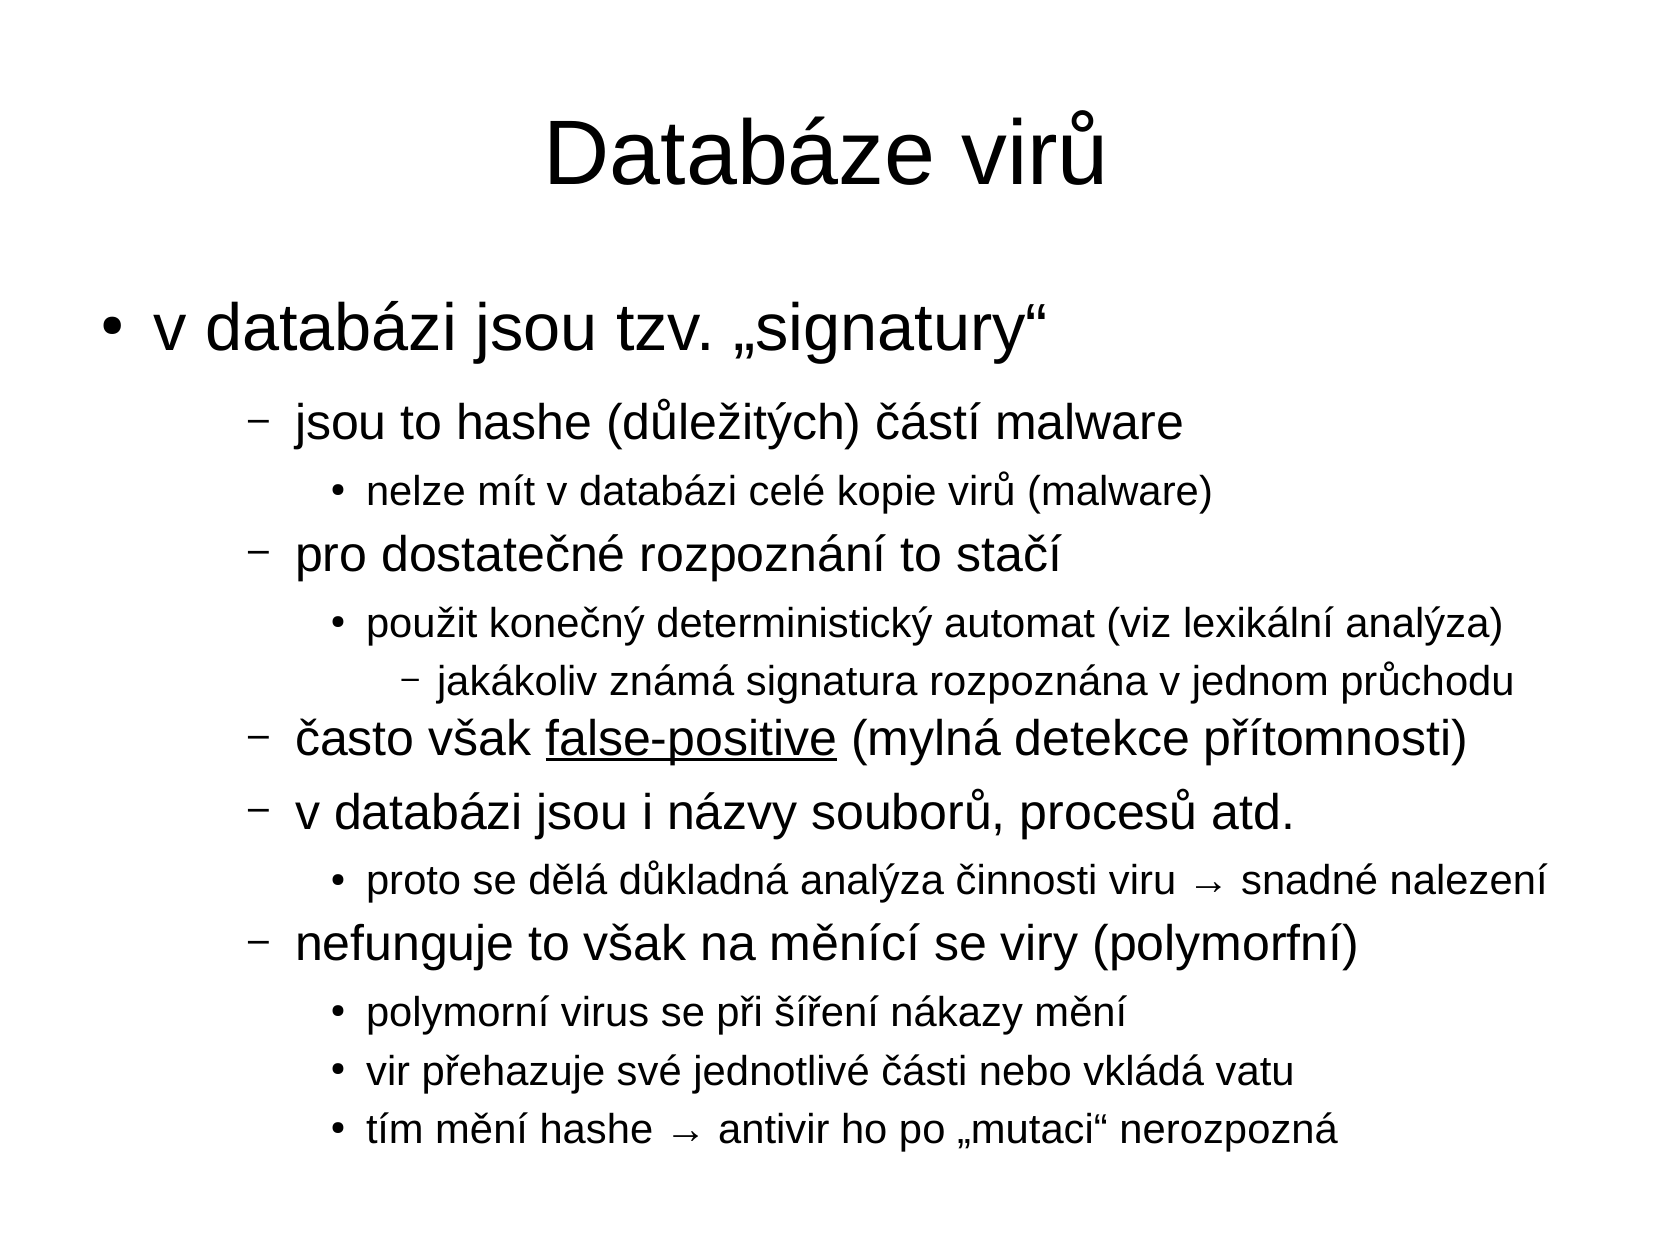

# Databáze virů
v databázi jsou tzv. „signatury“
jsou to hashe (důležitých) částí malware
nelze mít v databázi celé kopie virů (malware)
pro dostatečné rozpoznání to stačí
použit konečný deterministický automat (viz lexikální analýza)
jakákoliv známá signatura rozpoznána v jednom průchodu
často však false-positive (mylná detekce přítomnosti)
v databázi jsou i názvy souborů, procesů atd.
proto se dělá důkladná analýza činnosti viru → snadné nalezení
nefunguje to však na měnící se viry (polymorfní)
polymorní virus se při šíření nákazy mění
vir přehazuje své jednotlivé části nebo vkládá vatu
tím mění hashe → antivir ho po „mutaci“ nerozpozná